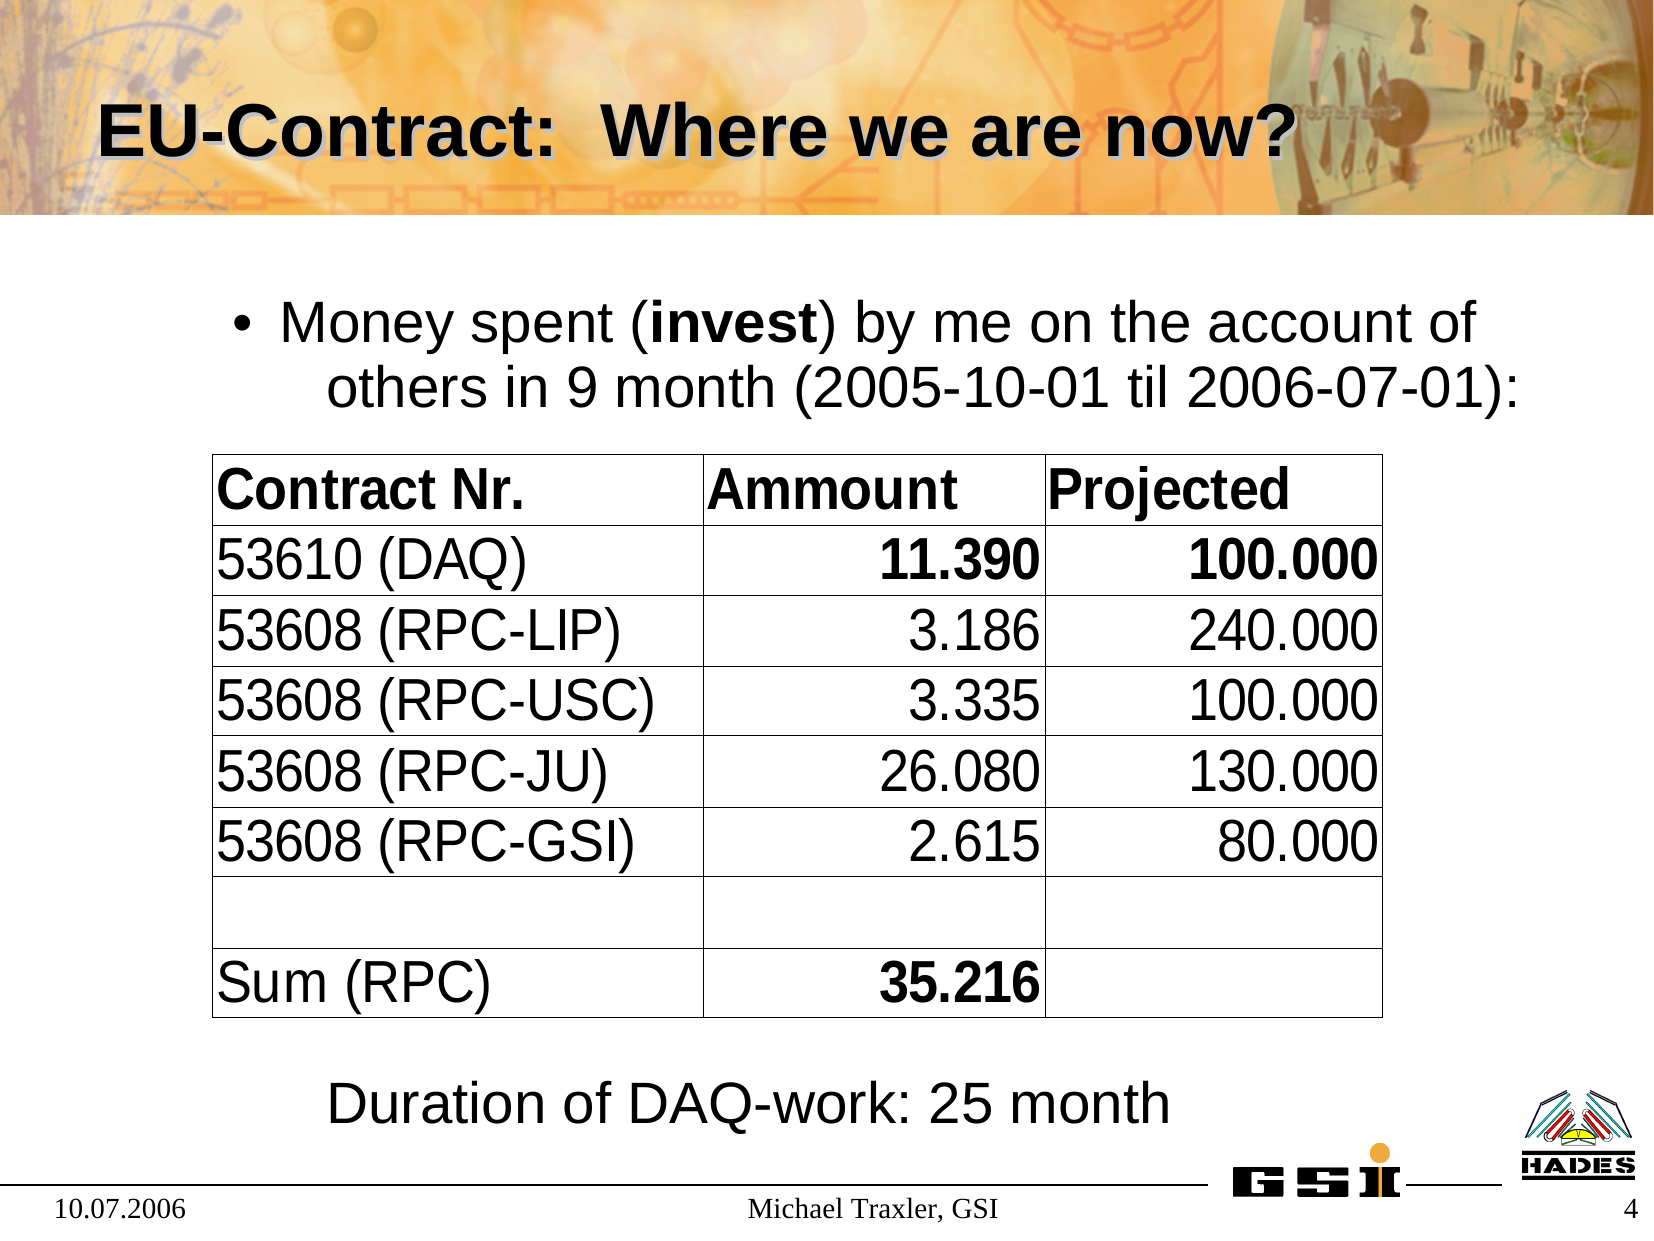

# EU-Contract: Where we are now?
Money spent (invest) by me on the account of others in 9 month (2005-10-01 til 2006-07-01):
Duration of DAQ-work: 25 month
10.07.2006
Michael Traxler, GSI
4